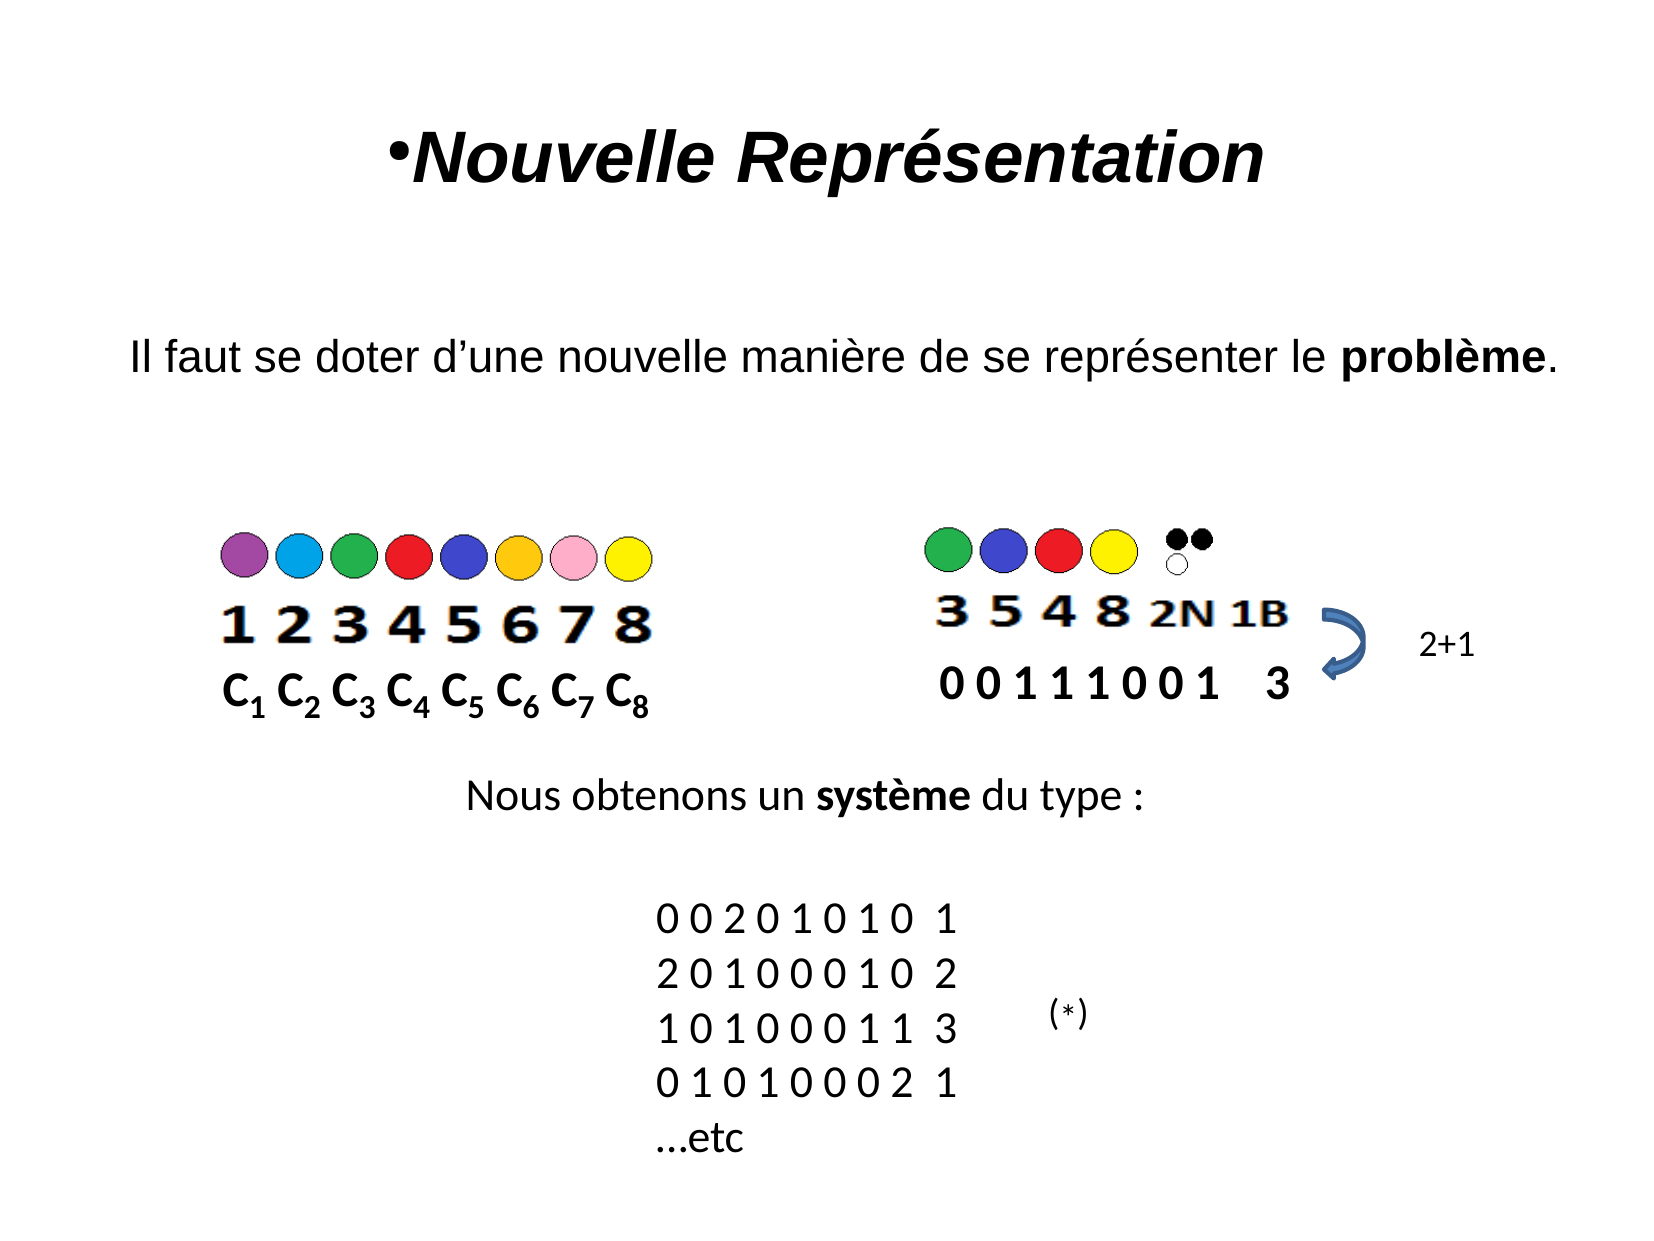

# Nouvelle Représentation
 Il faut se doter d’une nouvelle manière de se représenter le problème.
2+1
 0 0 1 1 1 0 0 1 3
 C1 C2 C3 C4 C5 C6 C7 C8
Nous obtenons un système du type :
0 0 2 0 1 0 1 0 1
2 0 1 0 0 0 1 0 2
1 0 1 0 0 0 1 1 3
0 1 0 1 0 0 0 2 1
…etc
(*)